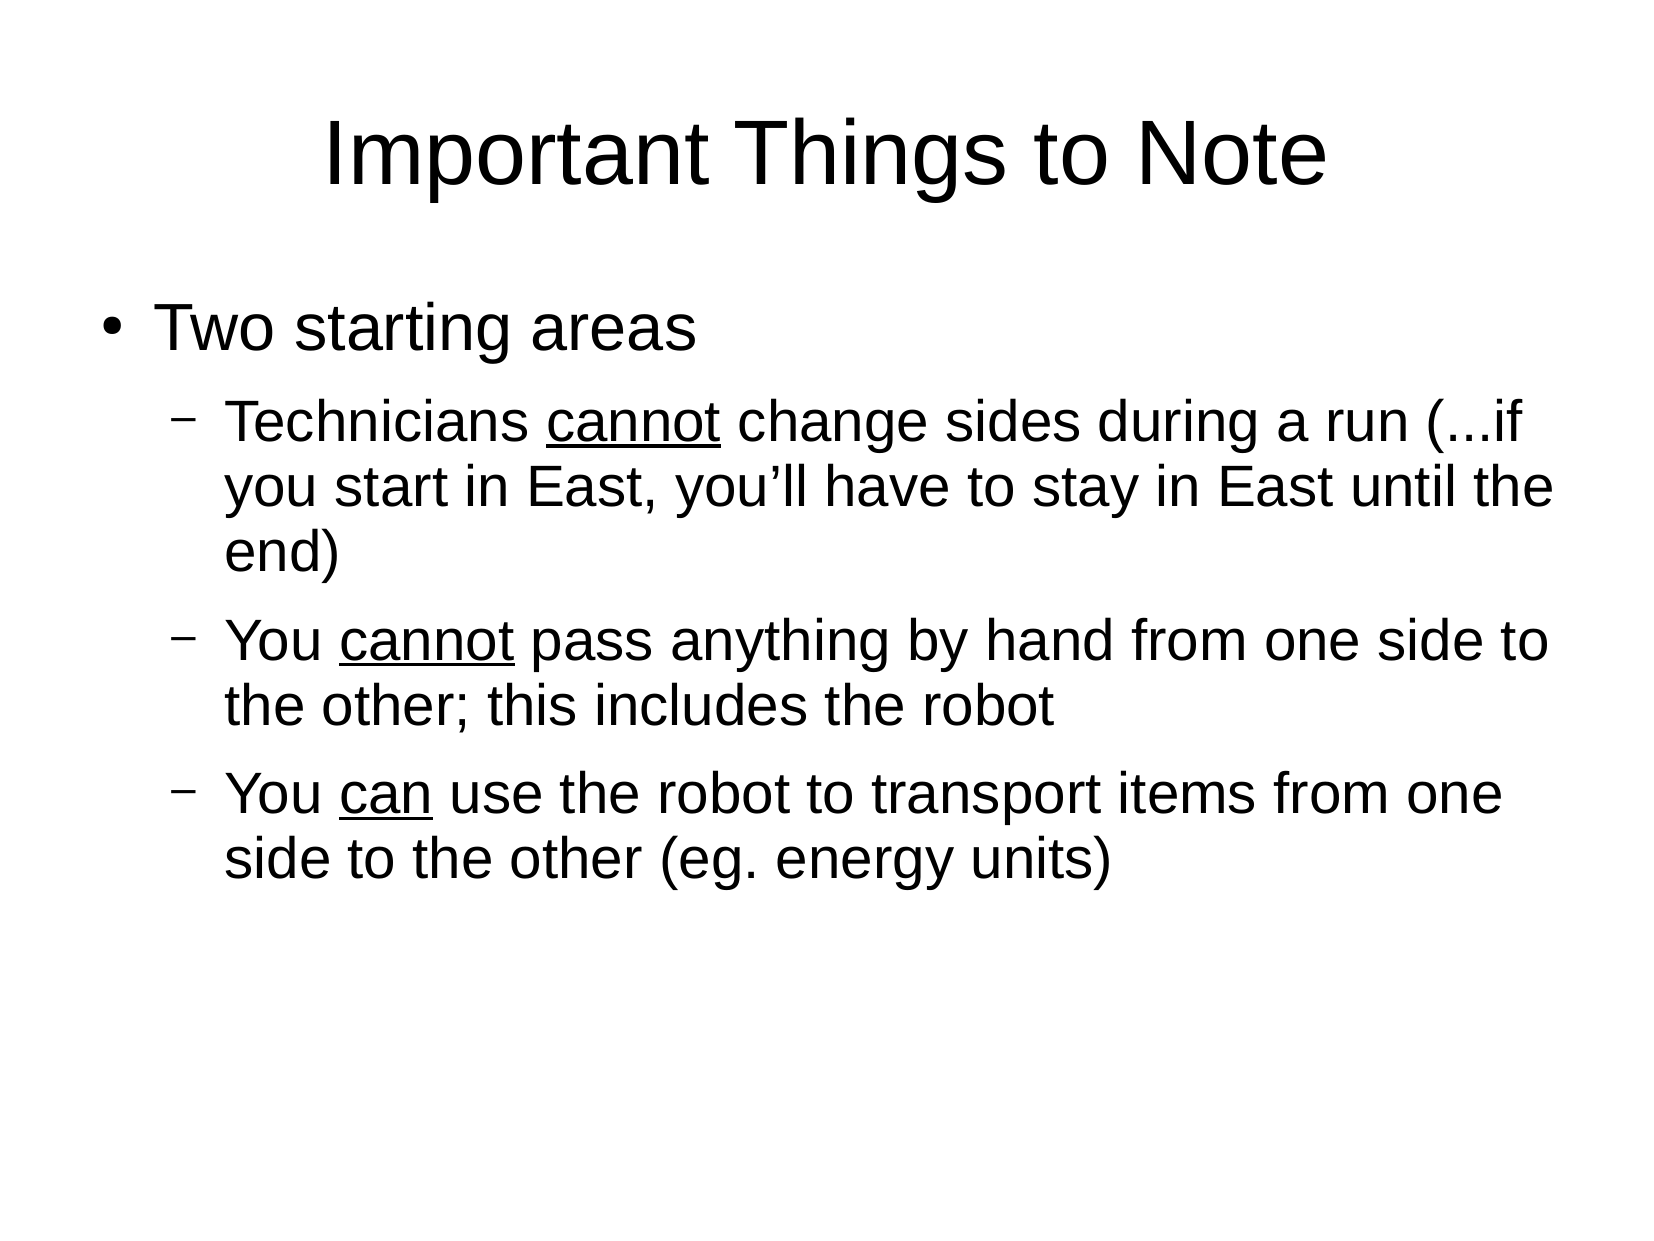

# Important Things to Note
Two starting areas
Technicians cannot change sides during a run (...if you start in East, you’ll have to stay in East until the end)
You cannot pass anything by hand from one side to the other; this includes the robot
You can use the robot to transport items from one side to the other (eg. energy units)